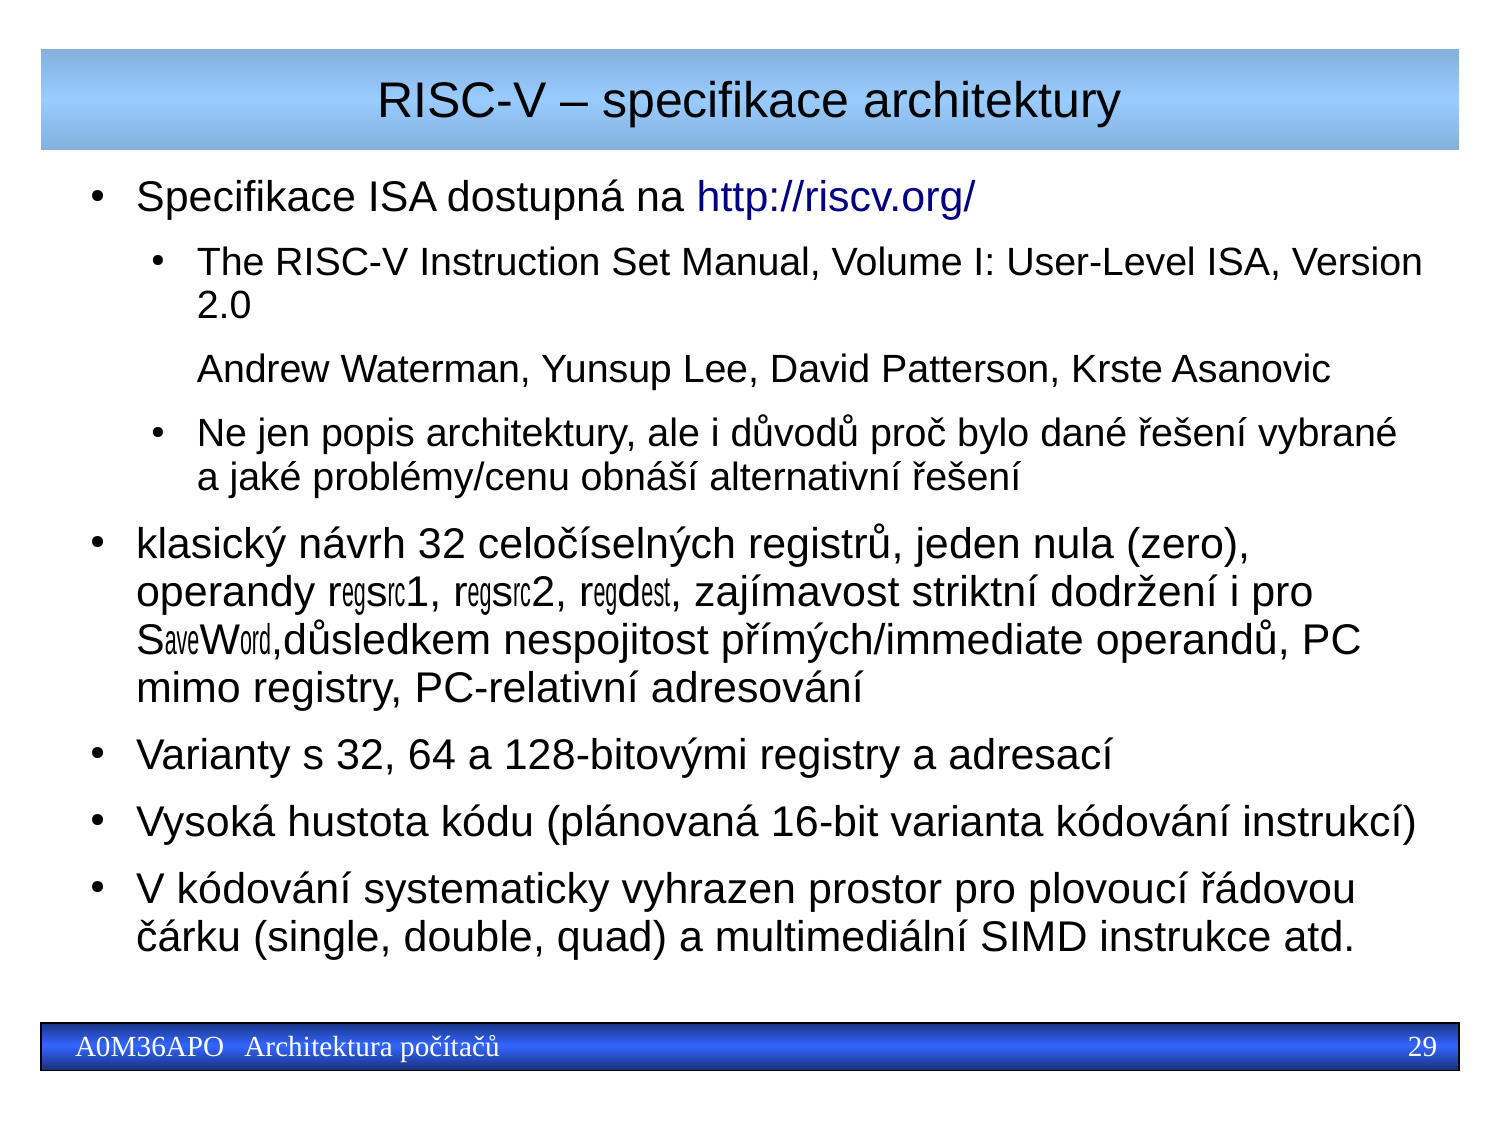

# RISC-V – specifikace architektury
Specifikace ISA dostupná na http://riscv.org/
The RISC-V Instruction Set Manual, Volume I: User-Level ISA, Version 2.0
Andrew Waterman, Yunsup Lee, David Patterson, Krste Asanovic
Ne jen popis architektury, ale i důvodů proč bylo dané řešení vybrané a jaké problémy/cenu obnáší alternativní řešení
klasický návrh 32 celočíselných registrů, jeden nula (zero), operandy regsrc1, regsrc2, regdest, zajímavost striktní dodržení i pro SaveWord,důsledkem nespojitost přímých/immediate operandů, PC mimo registry, PC-relativní adresování
Varianty s 32, 64 a 128-bitovými registry a adresací
Vysoká hustota kódu (plánovaná 16-bit varianta kódování instrukcí)
V kódování systematicky vyhrazen prostor pro plovoucí řádovou čárku (single, double, quad) a multimediální SIMD instrukce atd.
A0M36APO Architektura počítačů
29